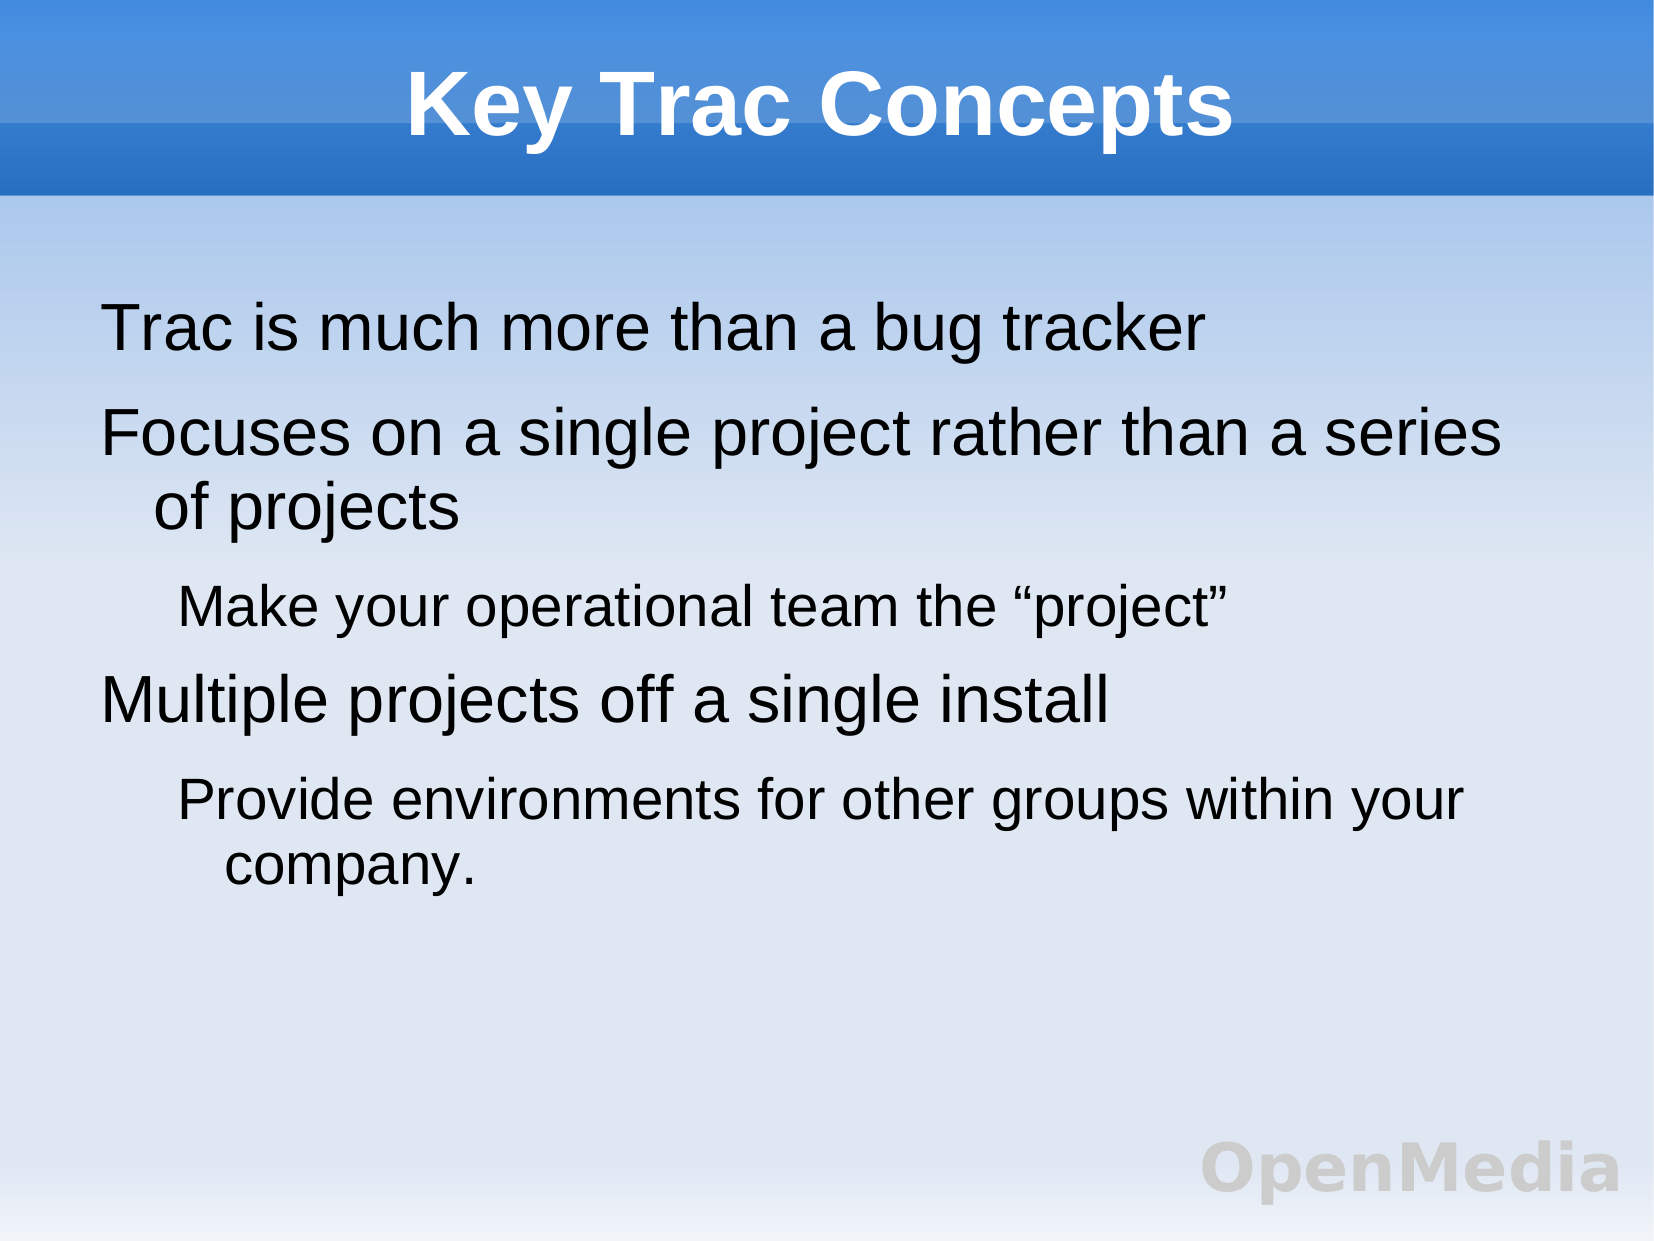

# Key Trac Concepts
Trac is much more than a bug tracker
Focuses on a single project rather than a series of projects
Make your operational team the “project”
Multiple projects off a single install
Provide environments for other groups within your company.
6